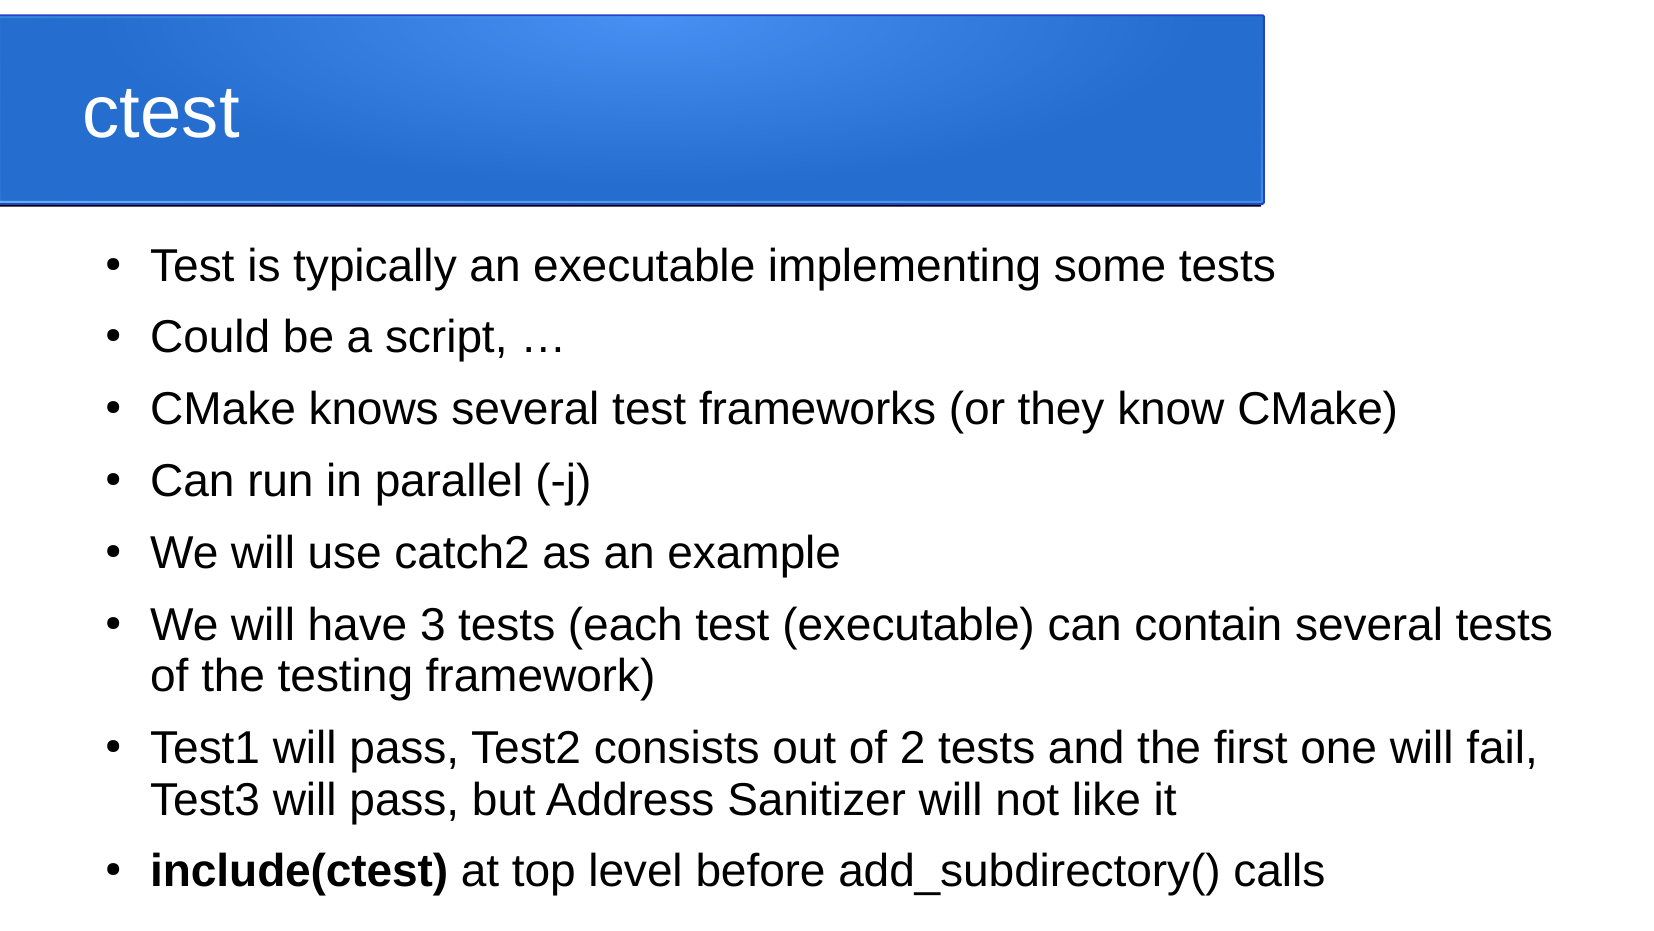

# ctest
Test is typically an executable implementing some tests
Could be a script, …
CMake knows several test frameworks (or they know CMake)
Can run in parallel (-j)
We will use catch2 as an example
We will have 3 tests (each test (executable) can contain several tests of the testing framework)
Test1 will pass, Test2 consists out of 2 tests and the first one will fail, Test3 will pass, but Address Sanitizer will not like it
include(ctest) at top level before add_subdirectory() calls